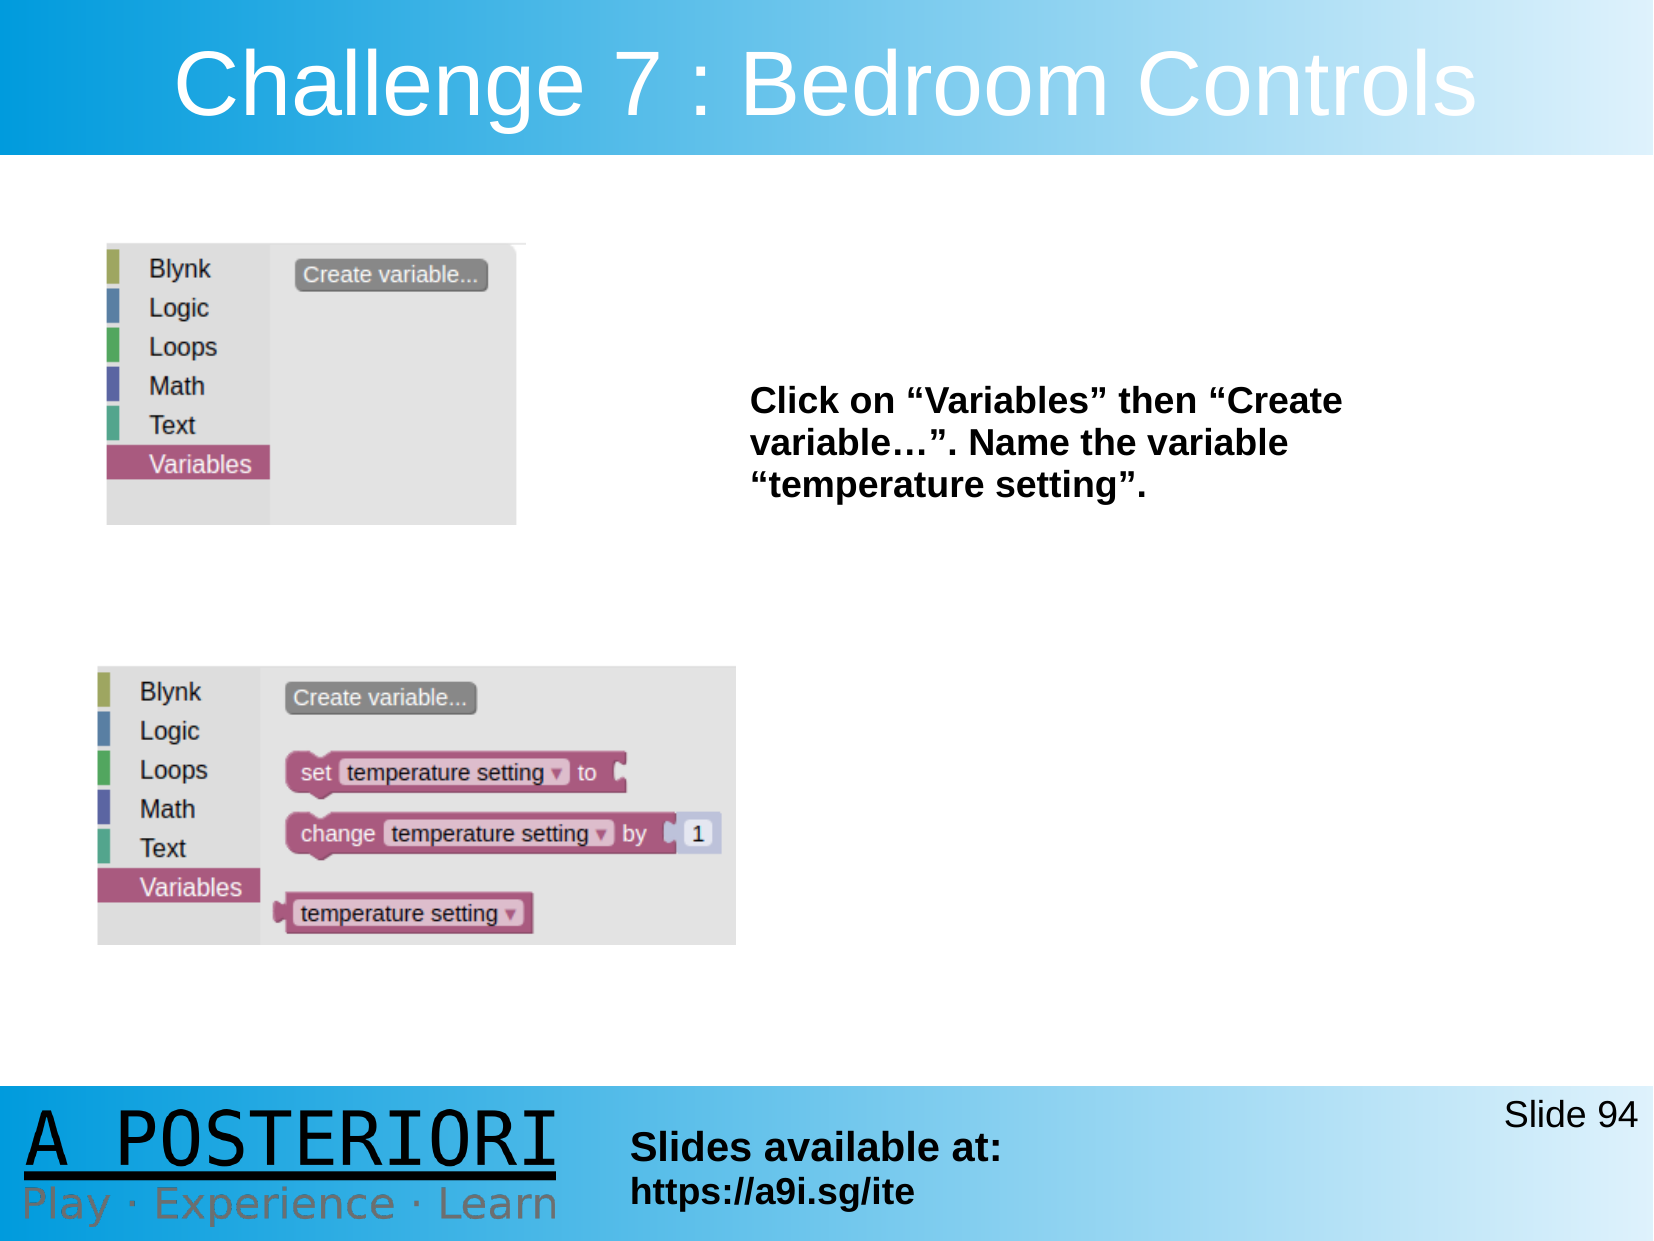

# Challenge 7 : Bedroom Controls
Click on “Variables” then “Create variable…”. Name the variable “temperature setting”.